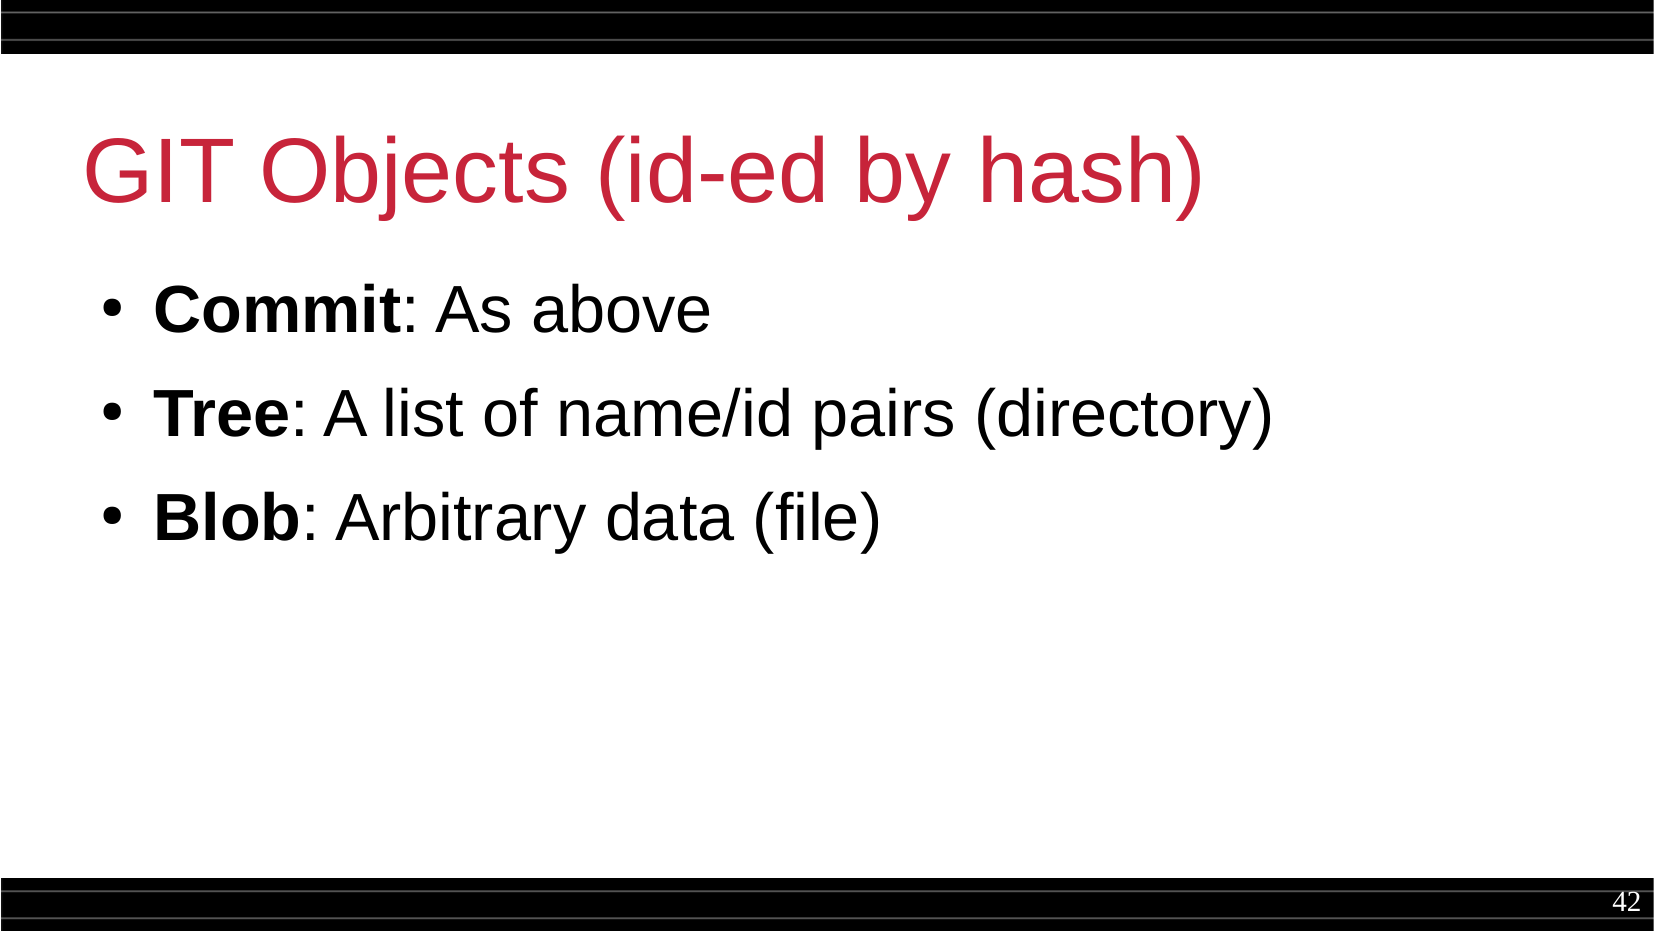

# GIT Objects (id-ed by hash)
Commit: As above
Tree: A list of name/id pairs (directory)
Blob: Arbitrary data (file)